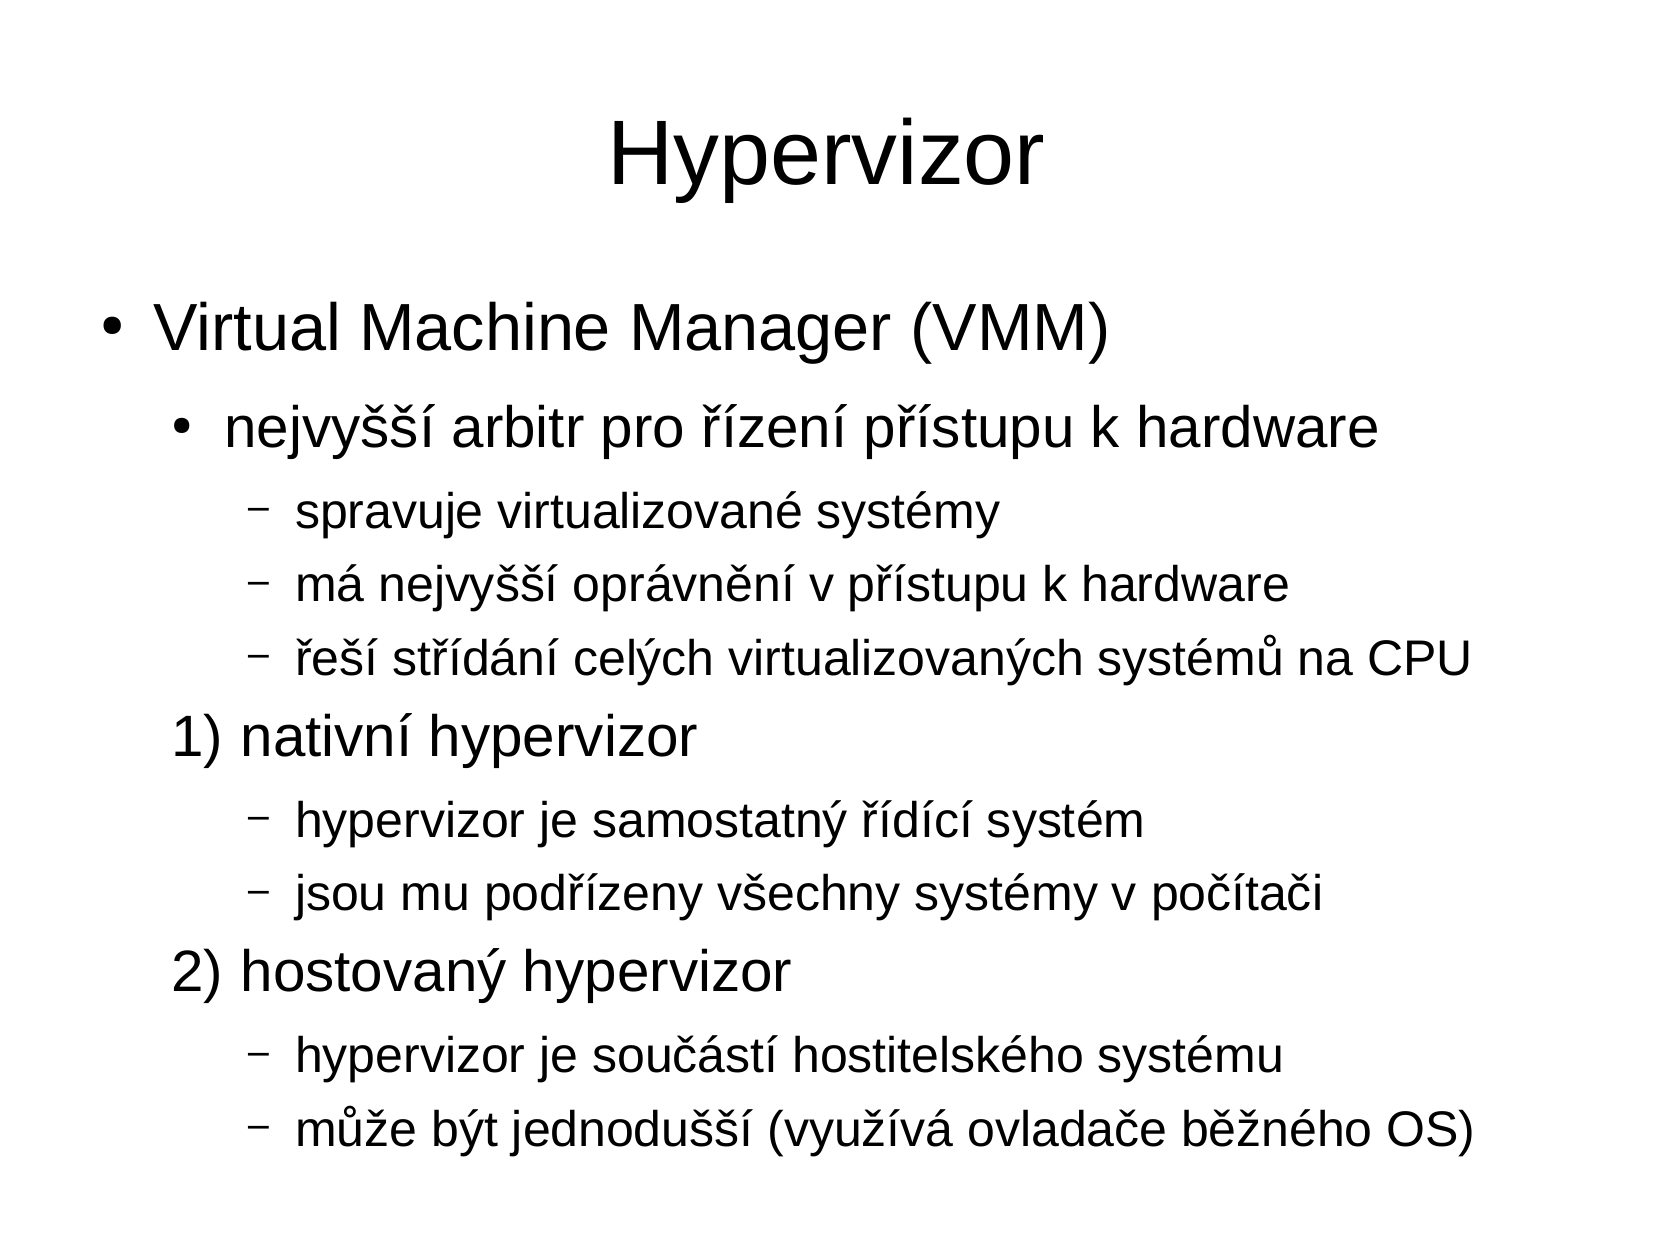

# Hypervizor
Virtual Machine Manager (VMM)
nejvyšší arbitr pro řízení přístupu k hardware
spravuje virtualizované systémy
má nejvyšší oprávnění v přístupu k hardware
řeší střídání celých virtualizovaných systémů na CPU
 nativní hypervizor
hypervizor je samostatný řídící systém
jsou mu podřízeny všechny systémy v počítači
 hostovaný hypervizor
hypervizor je součástí hostitelského systému
může být jednodušší (využívá ovladače běžného OS)